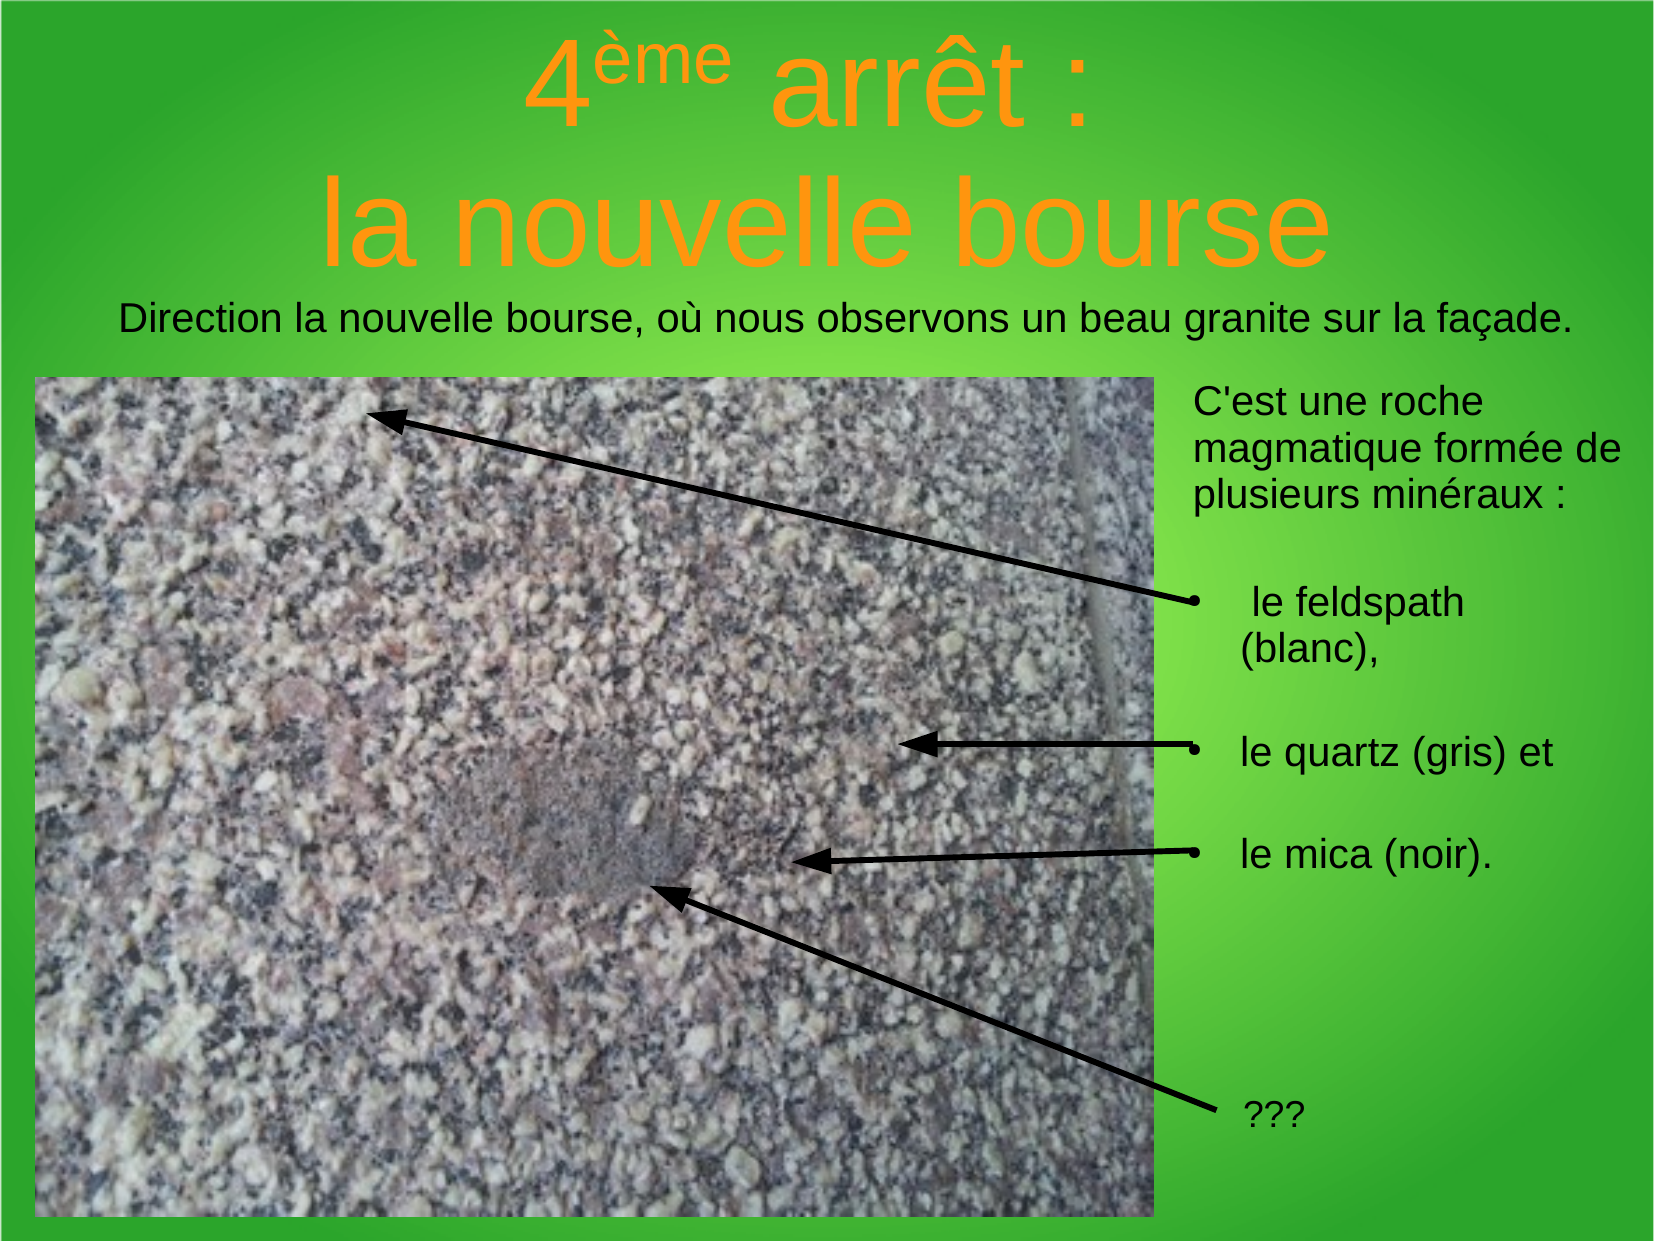

# 4ème arrêt : la nouvelle bourse
Direction la nouvelle bourse, où nous observons un beau granite sur la façade.
C'est une roche magmatique formée de plusieurs minéraux :
 le feldspath (blanc),
le quartz (gris) et
le mica (noir).
???